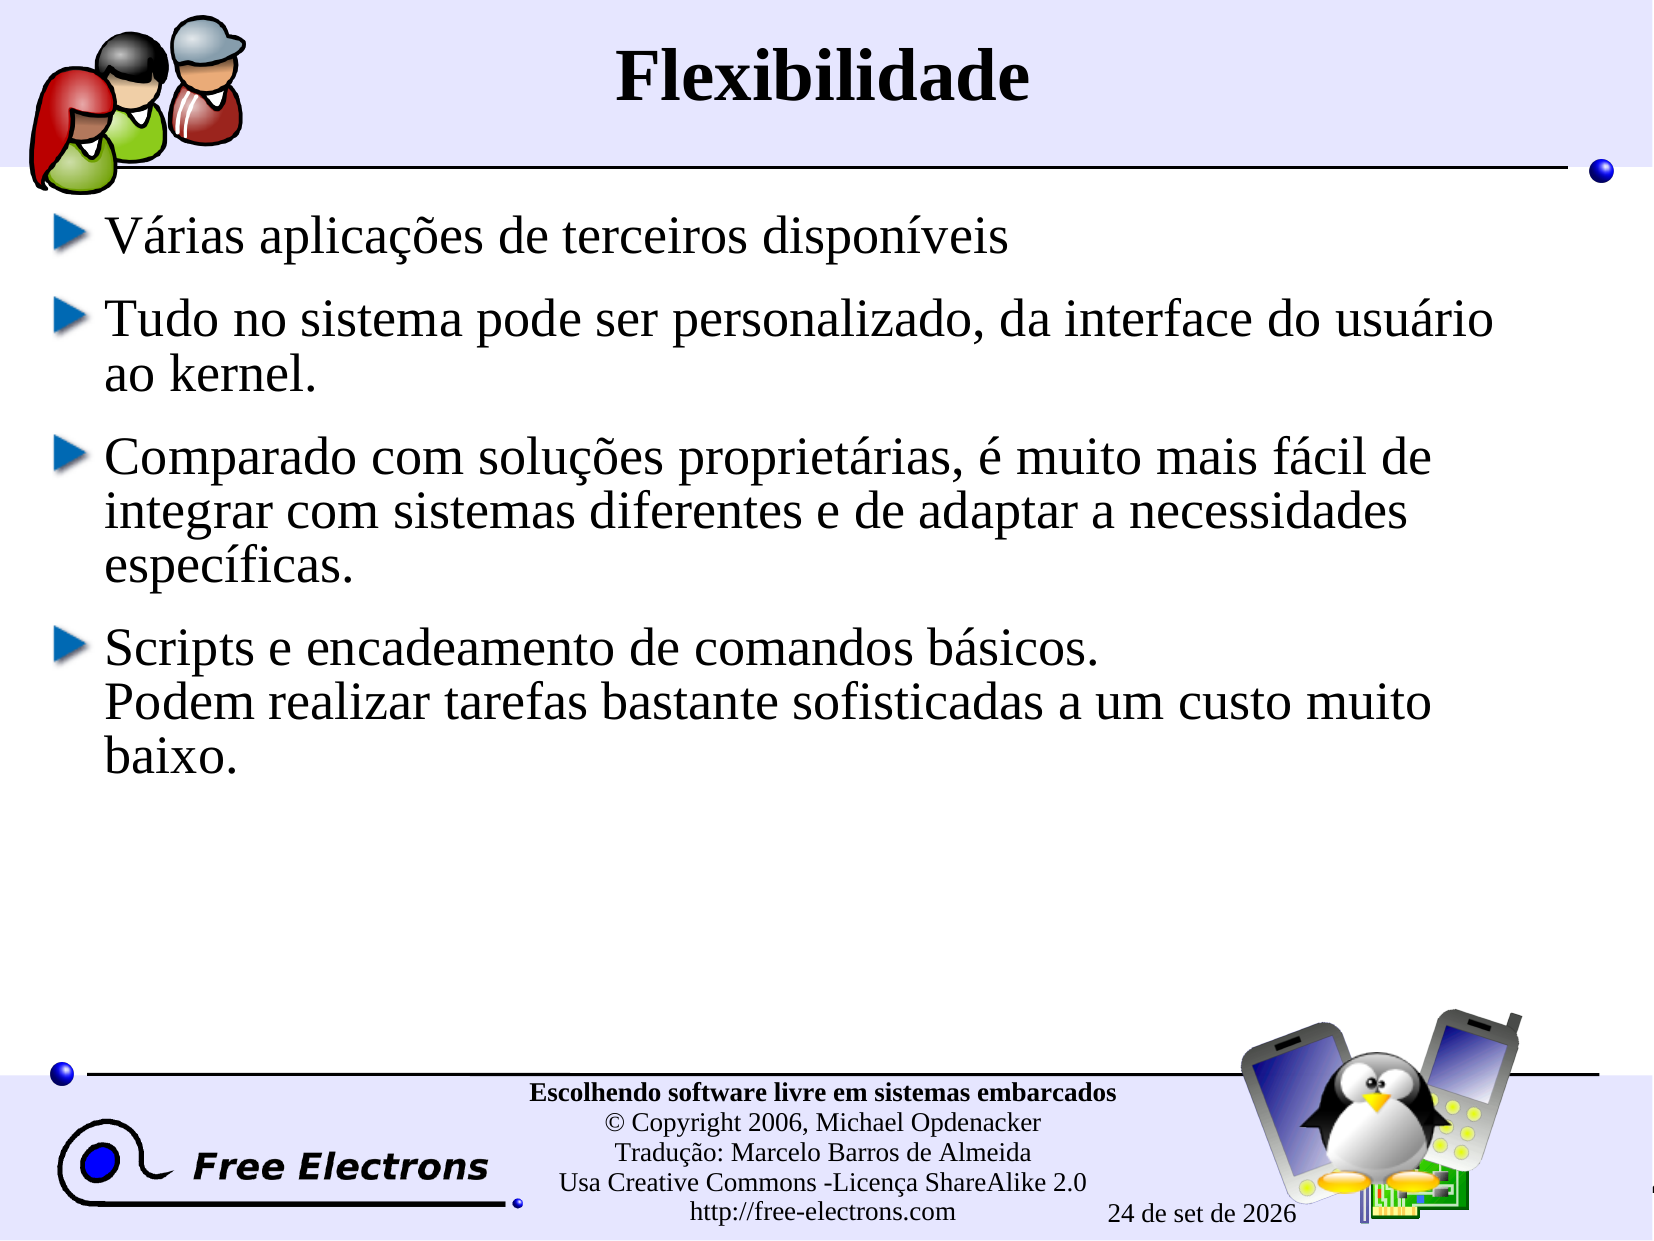

# Flexibilidade
Várias aplicações de terceiros disponíveis
Tudo no sistema pode ser personalizado, da interface do usuário ao kernel.
Comparado com soluções proprietárias, é muito mais fácil de integrar com sistemas diferentes e de adaptar a necessidades específicas.
Scripts e encadeamento de comandos básicos.
Podem realizar tarefas bastante sofisticadas a um custo muito baixo.